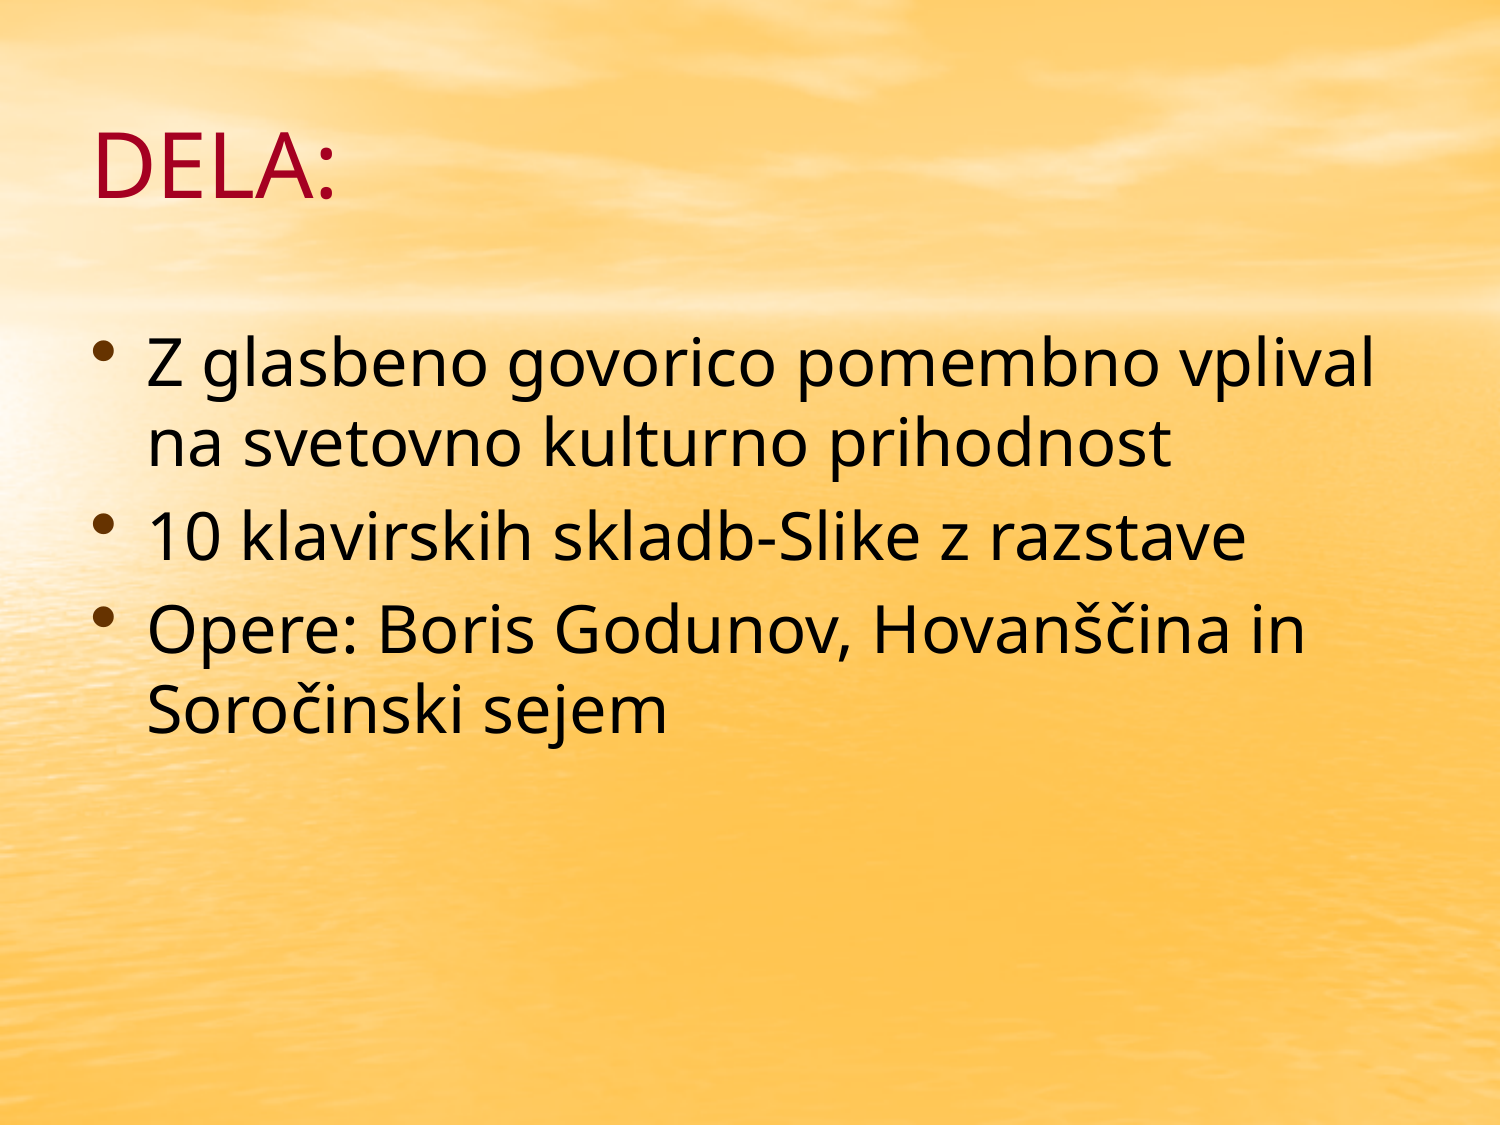

# DELA:
Z glasbeno govorico pomembno vplival na svetovno kulturno prihodnost
10 klavirskih skladb-Slike z razstave
Opere: Boris Godunov, Hovanščina in Soročinski sejem